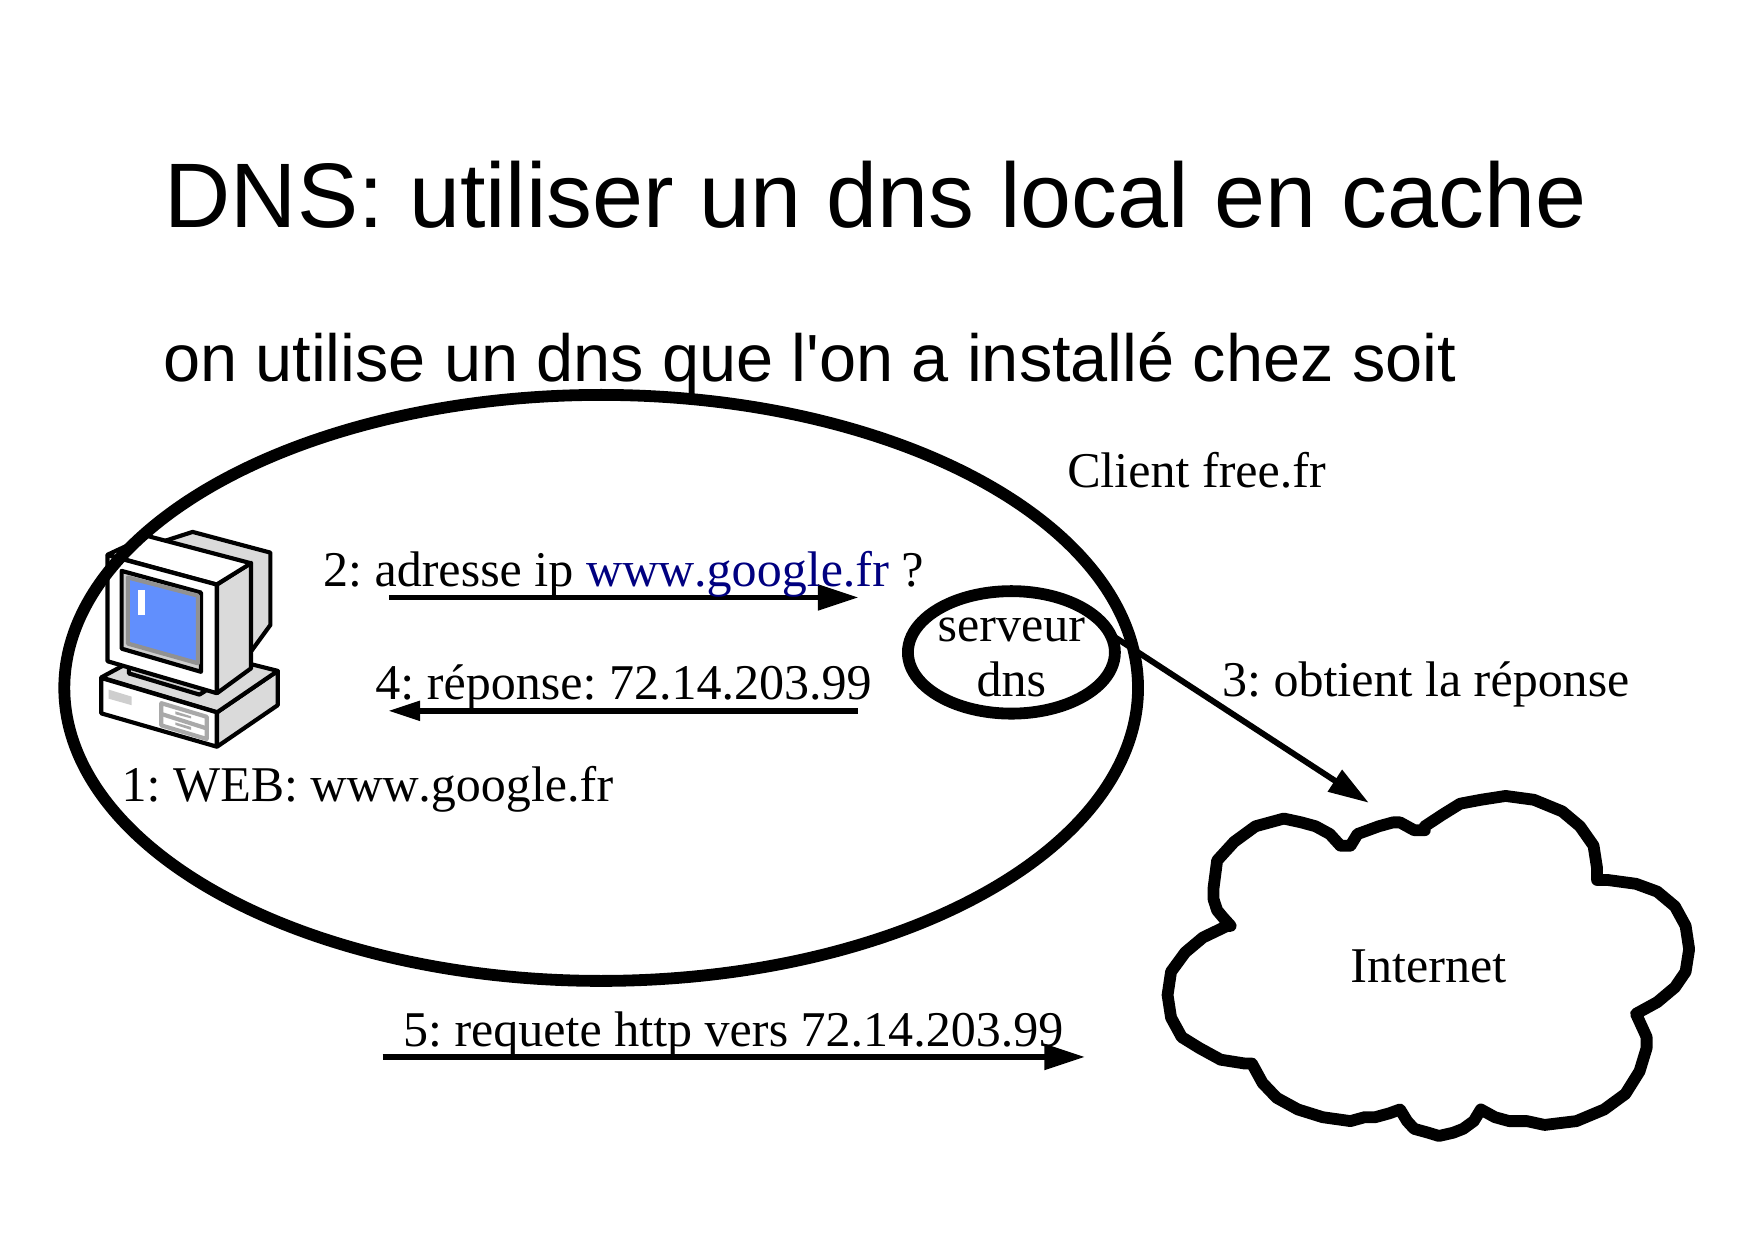

# DNS: utiliser un dns local en cache
on utilise un dns que l'on a installé chez soit
Client free.fr
serveur
dns
2: adresse ip www.google.fr ?
3: obtient la réponse
4: réponse: 72.14.203.99
1: WEB: www.google.fr
Internet
5: requete http vers 72.14.203.99